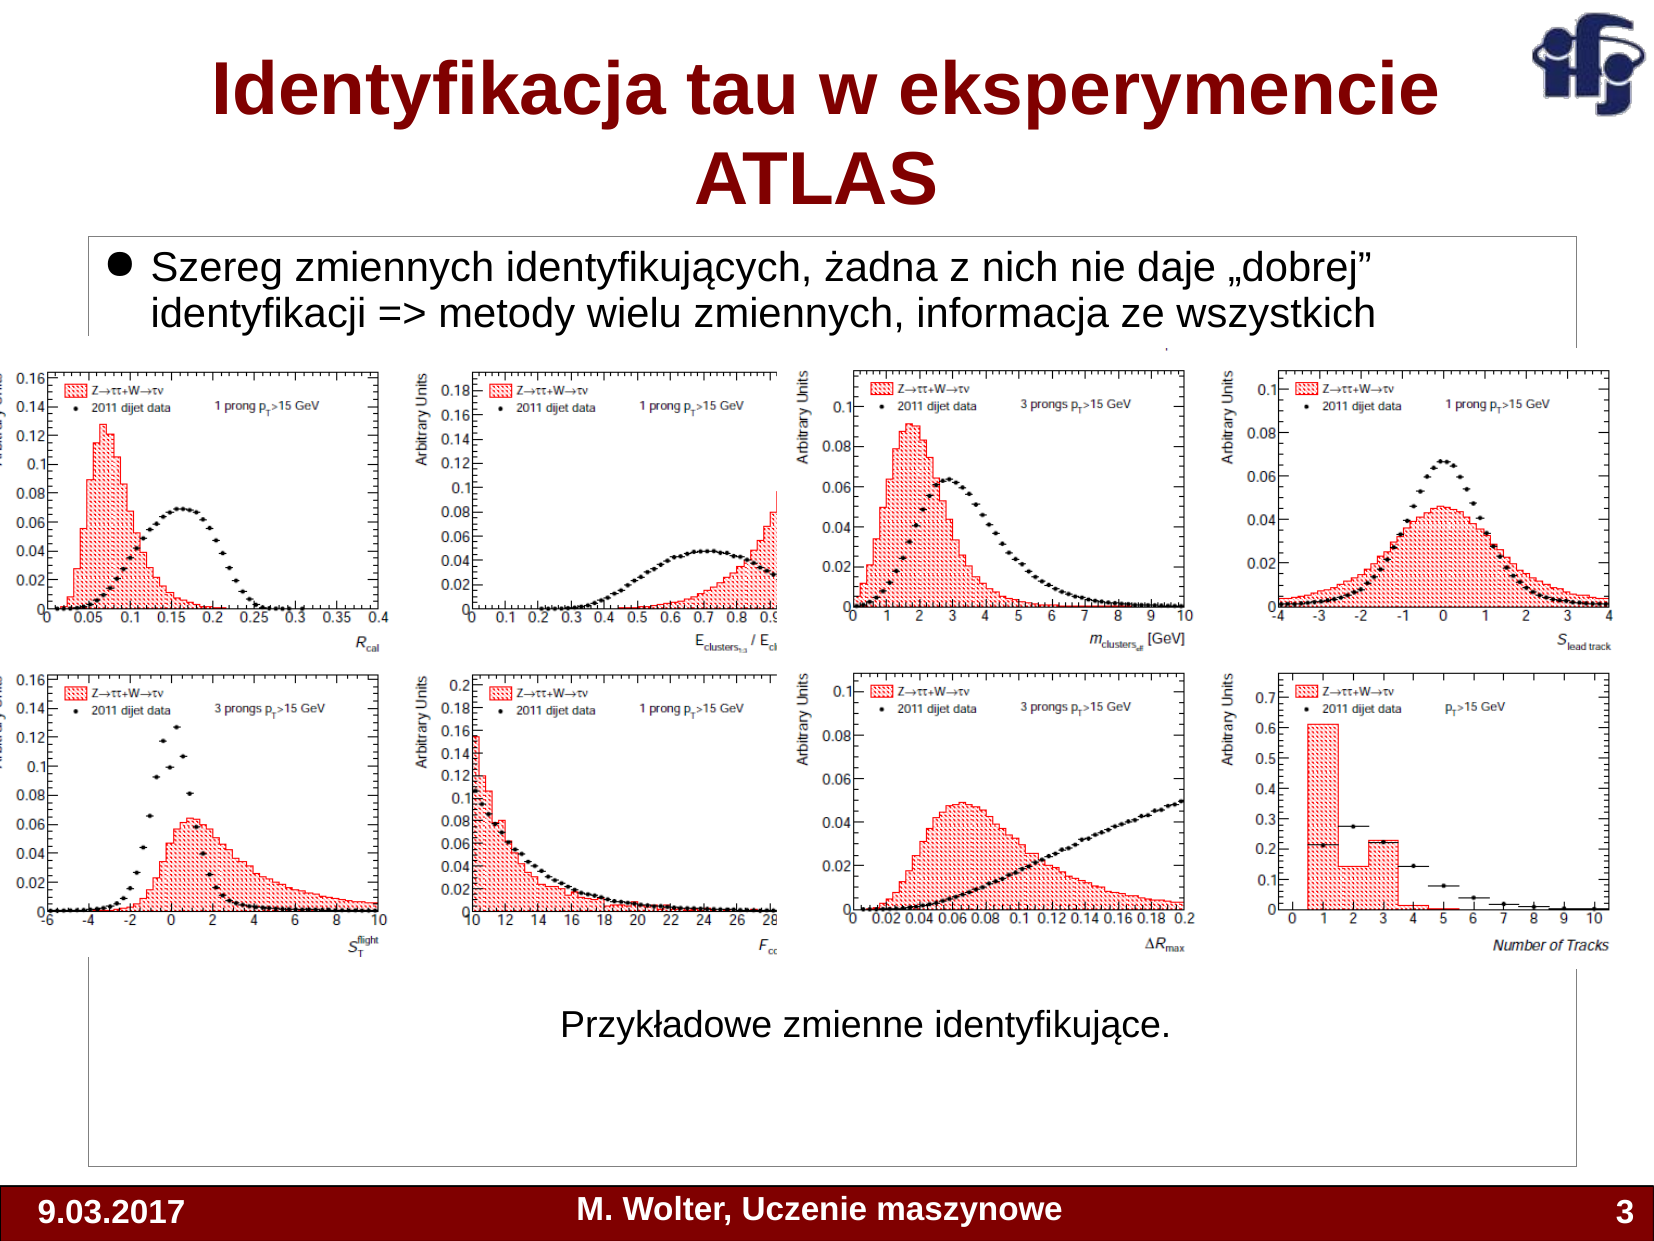

# Identyfikacja tau w eksperymencie ATLAS
Szereg zmiennych identyfikujących, żadna z nich nie daje „dobrej” identyfikacji => metody wielu zmiennych, informacja ze wszystkich zmiennych.
Przykładowe zmienne identyfikujące.
9.03.2017
Machine Learning, M. Wolter